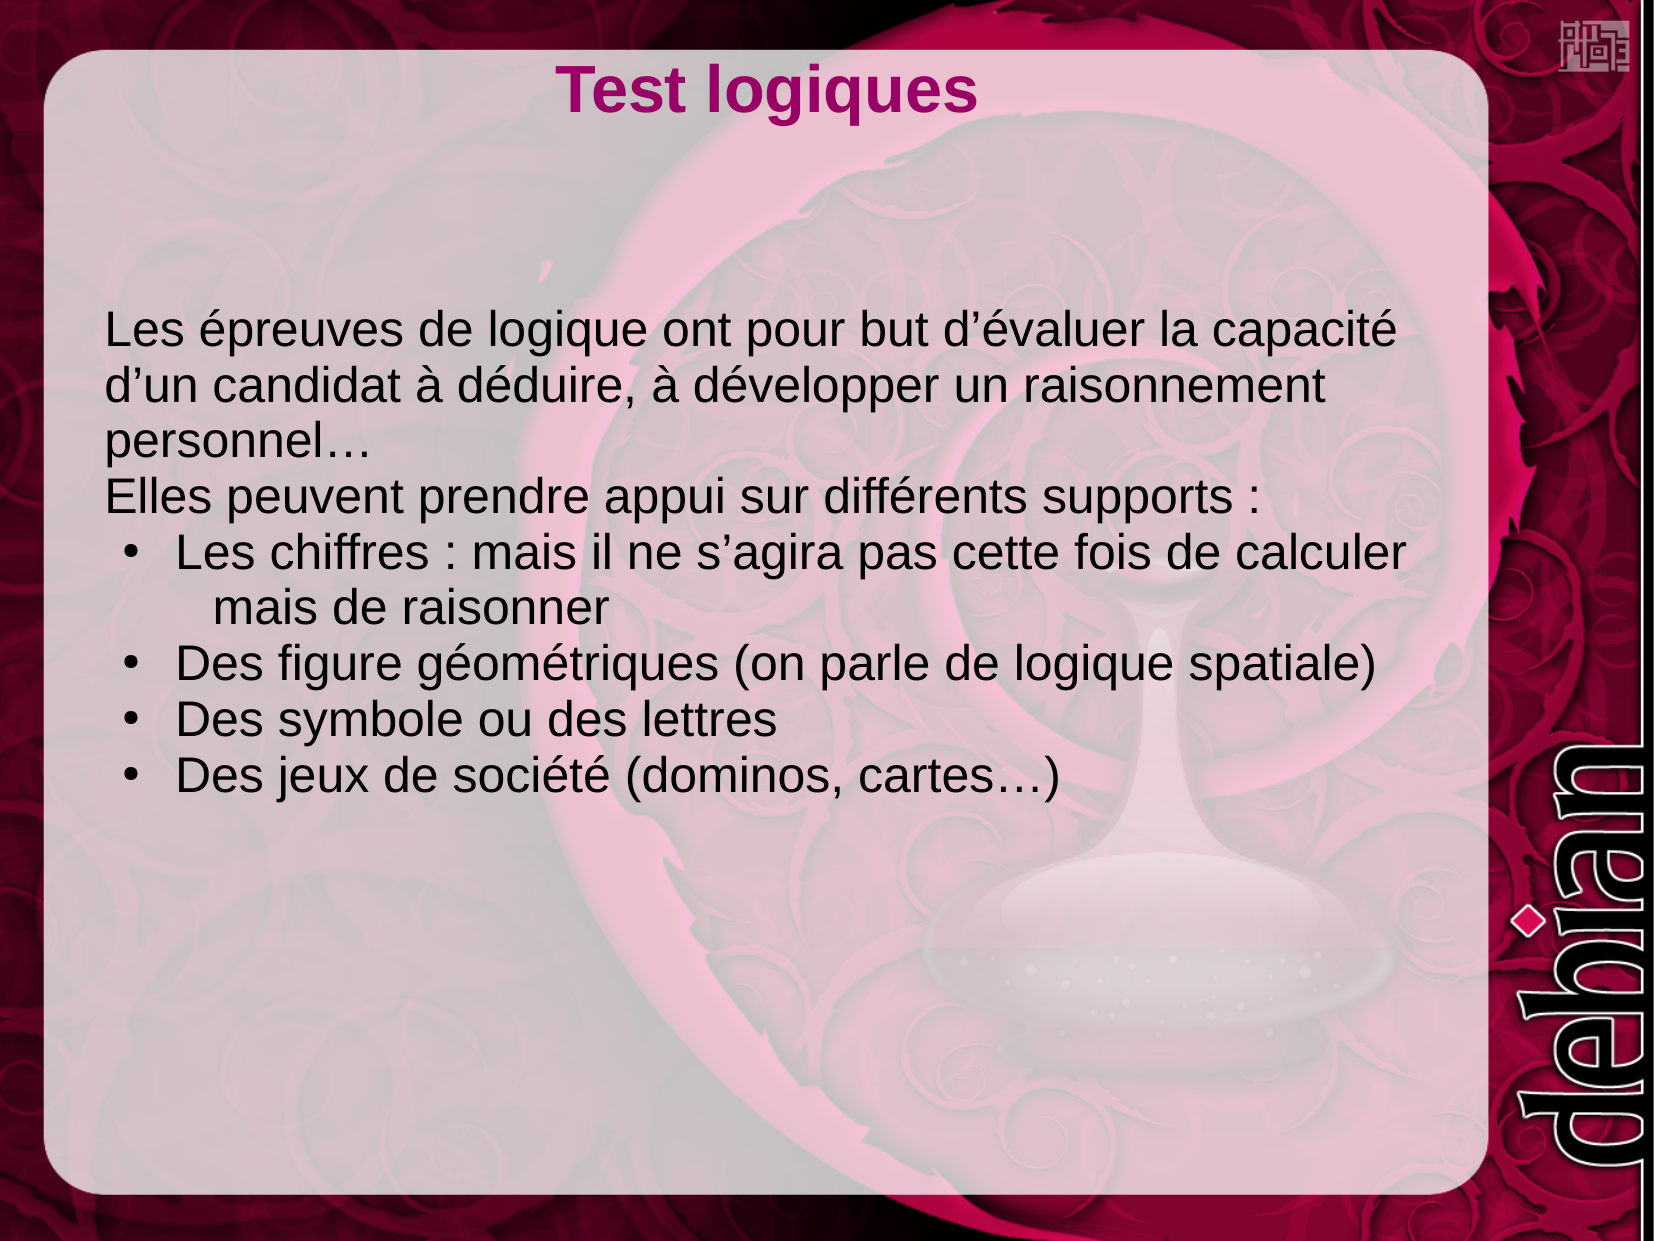

# Test logiques
Les épreuves de logique ont pour but d’évaluer la capacité d’un candidat à déduire, à développer un raisonnement personnel…
Elles peuvent prendre appui sur différents supports :
Les chiffres : mais il ne s’agira pas cette fois de calculer mais de raisonner
Des figure géométriques (on parle de logique spatiale)
Des symbole ou des lettres
Des jeux de société (dominos, cartes…)